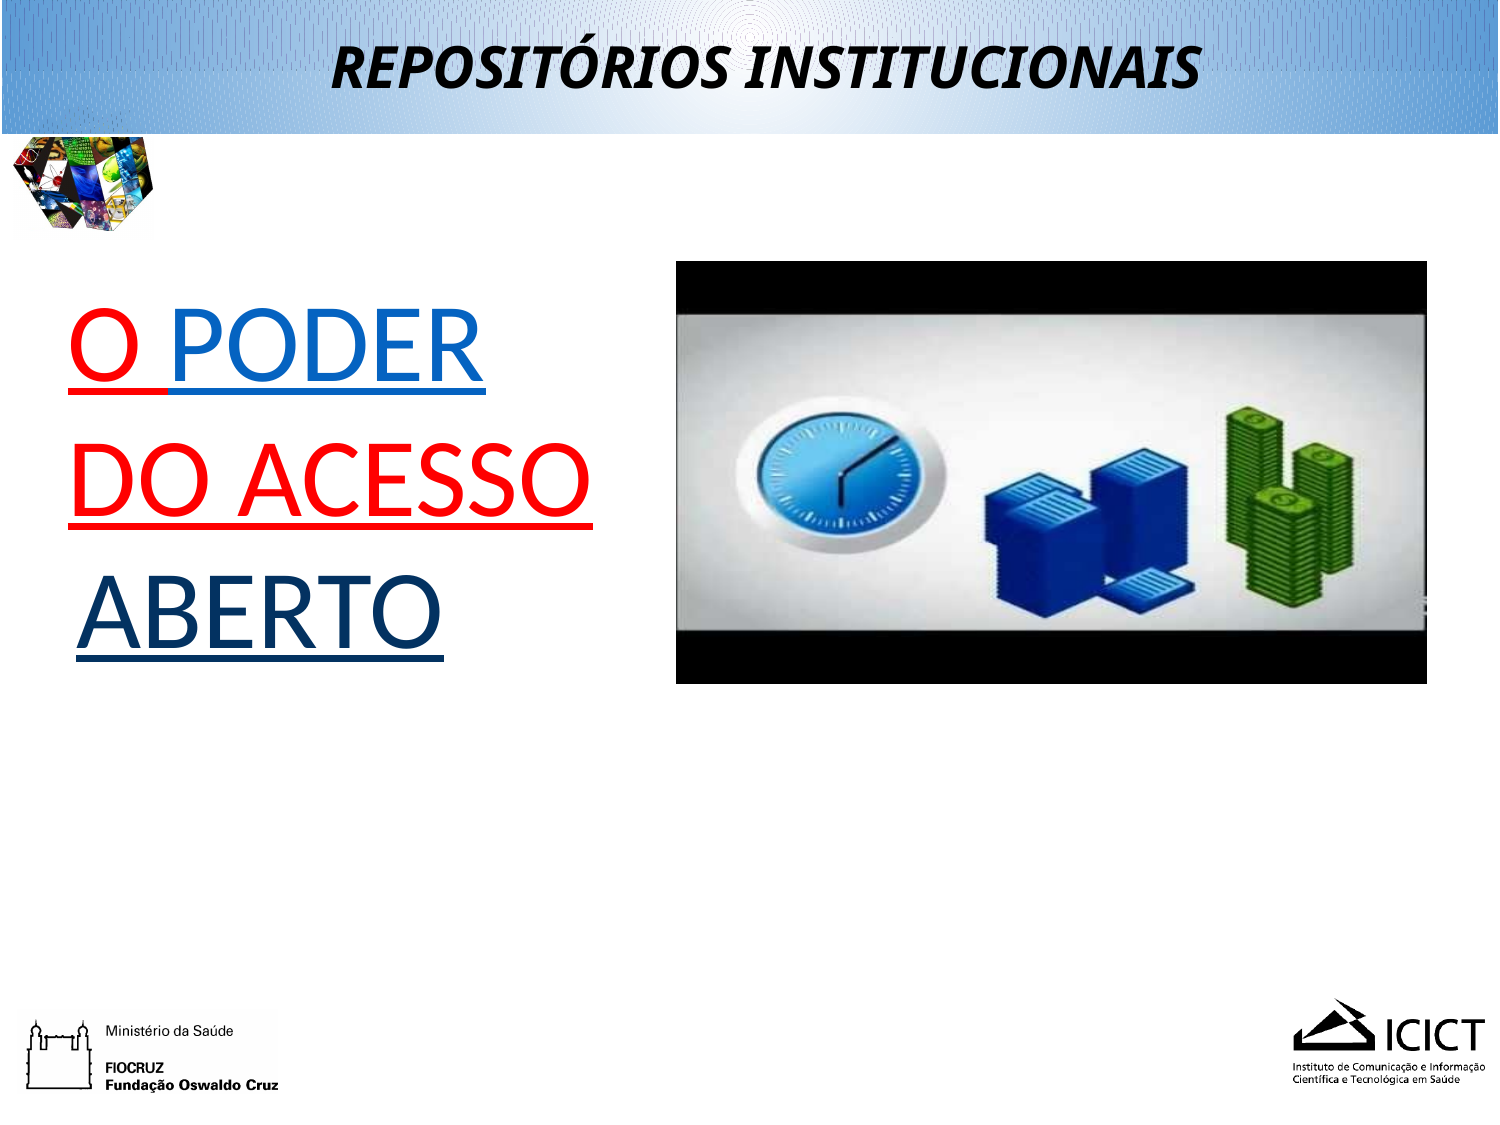

REPOSITÓRIOS INSTITUCIONAIS
O PODER DO ACESSO
ABERTO